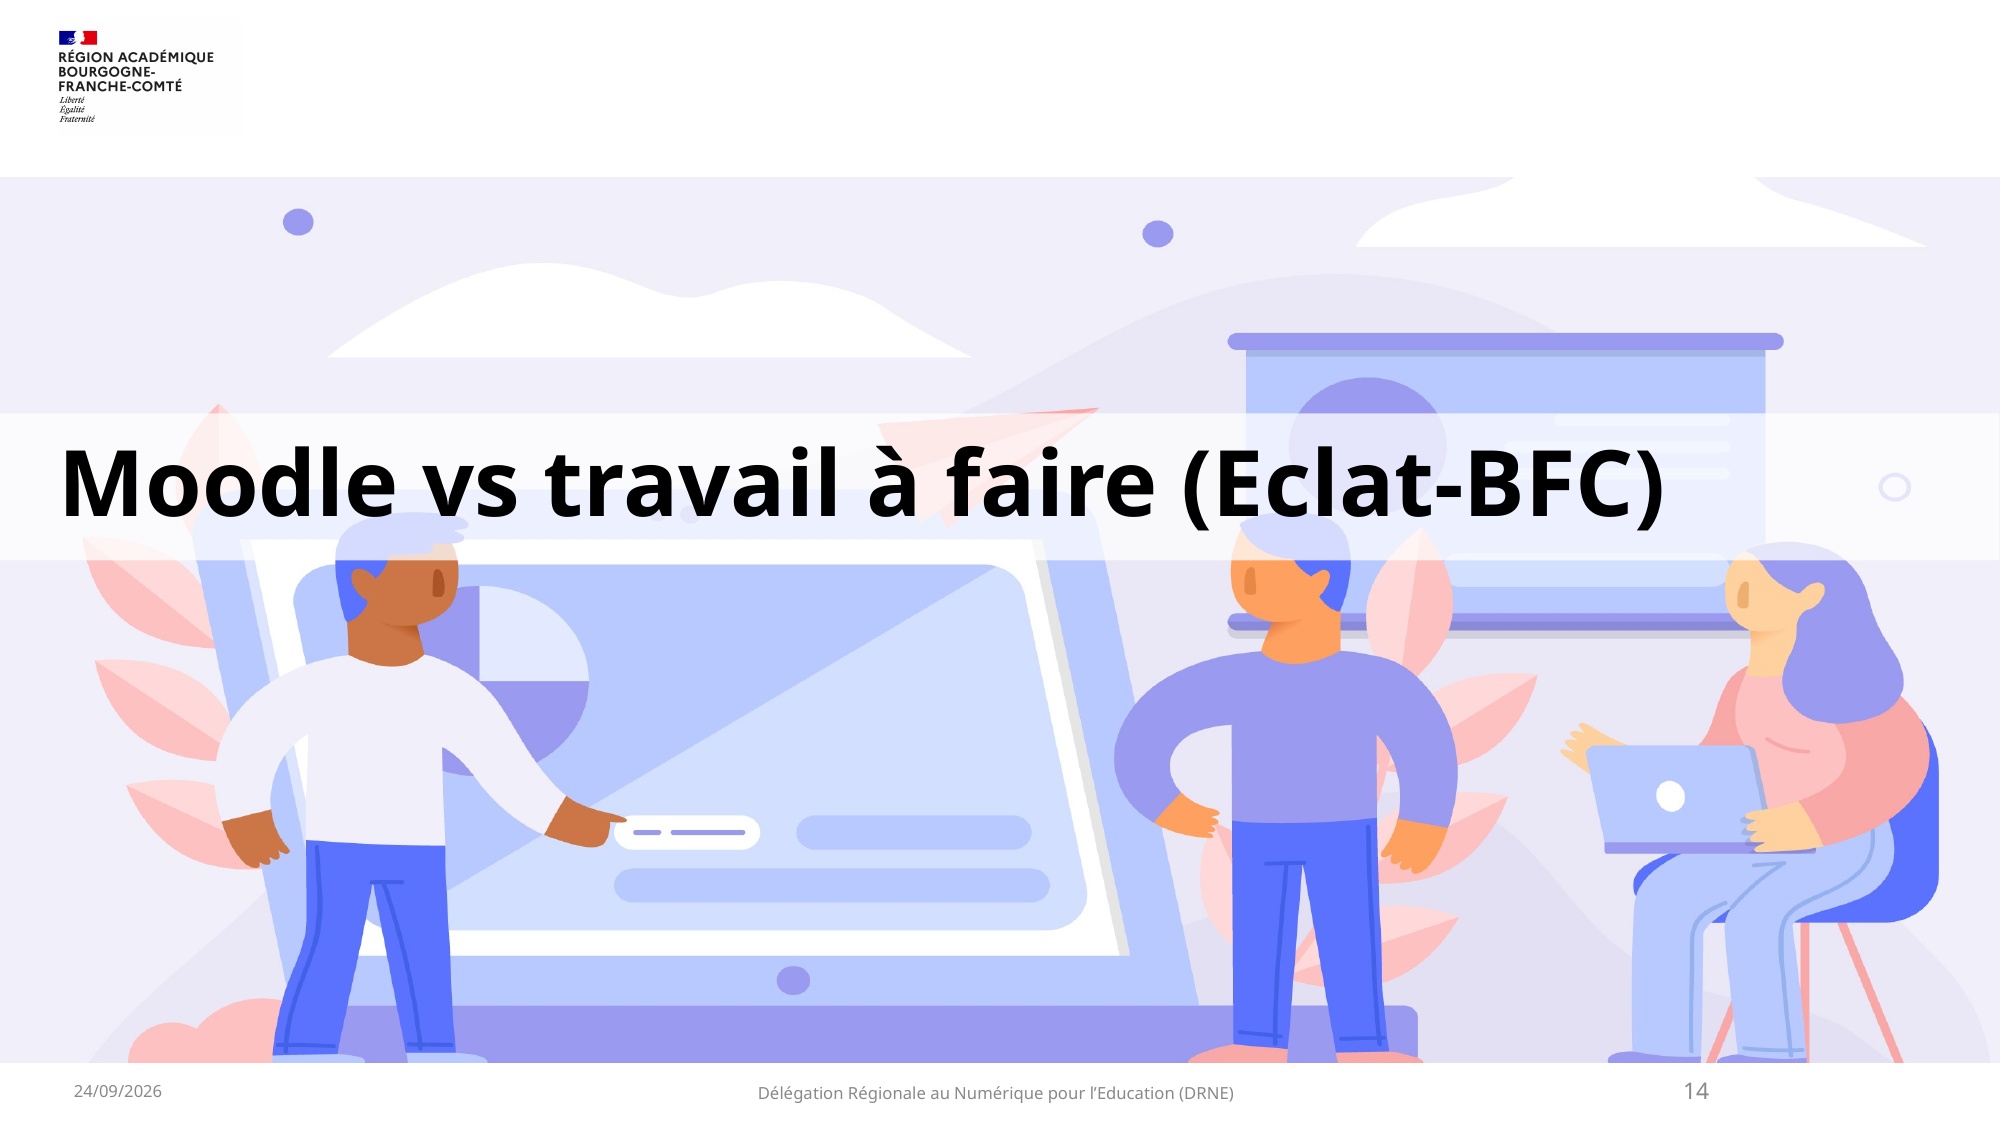

# Moodle vs travail à faire (Eclat-BFC)
Délégation Régionale au Numérique pour l’Education (DRNE)